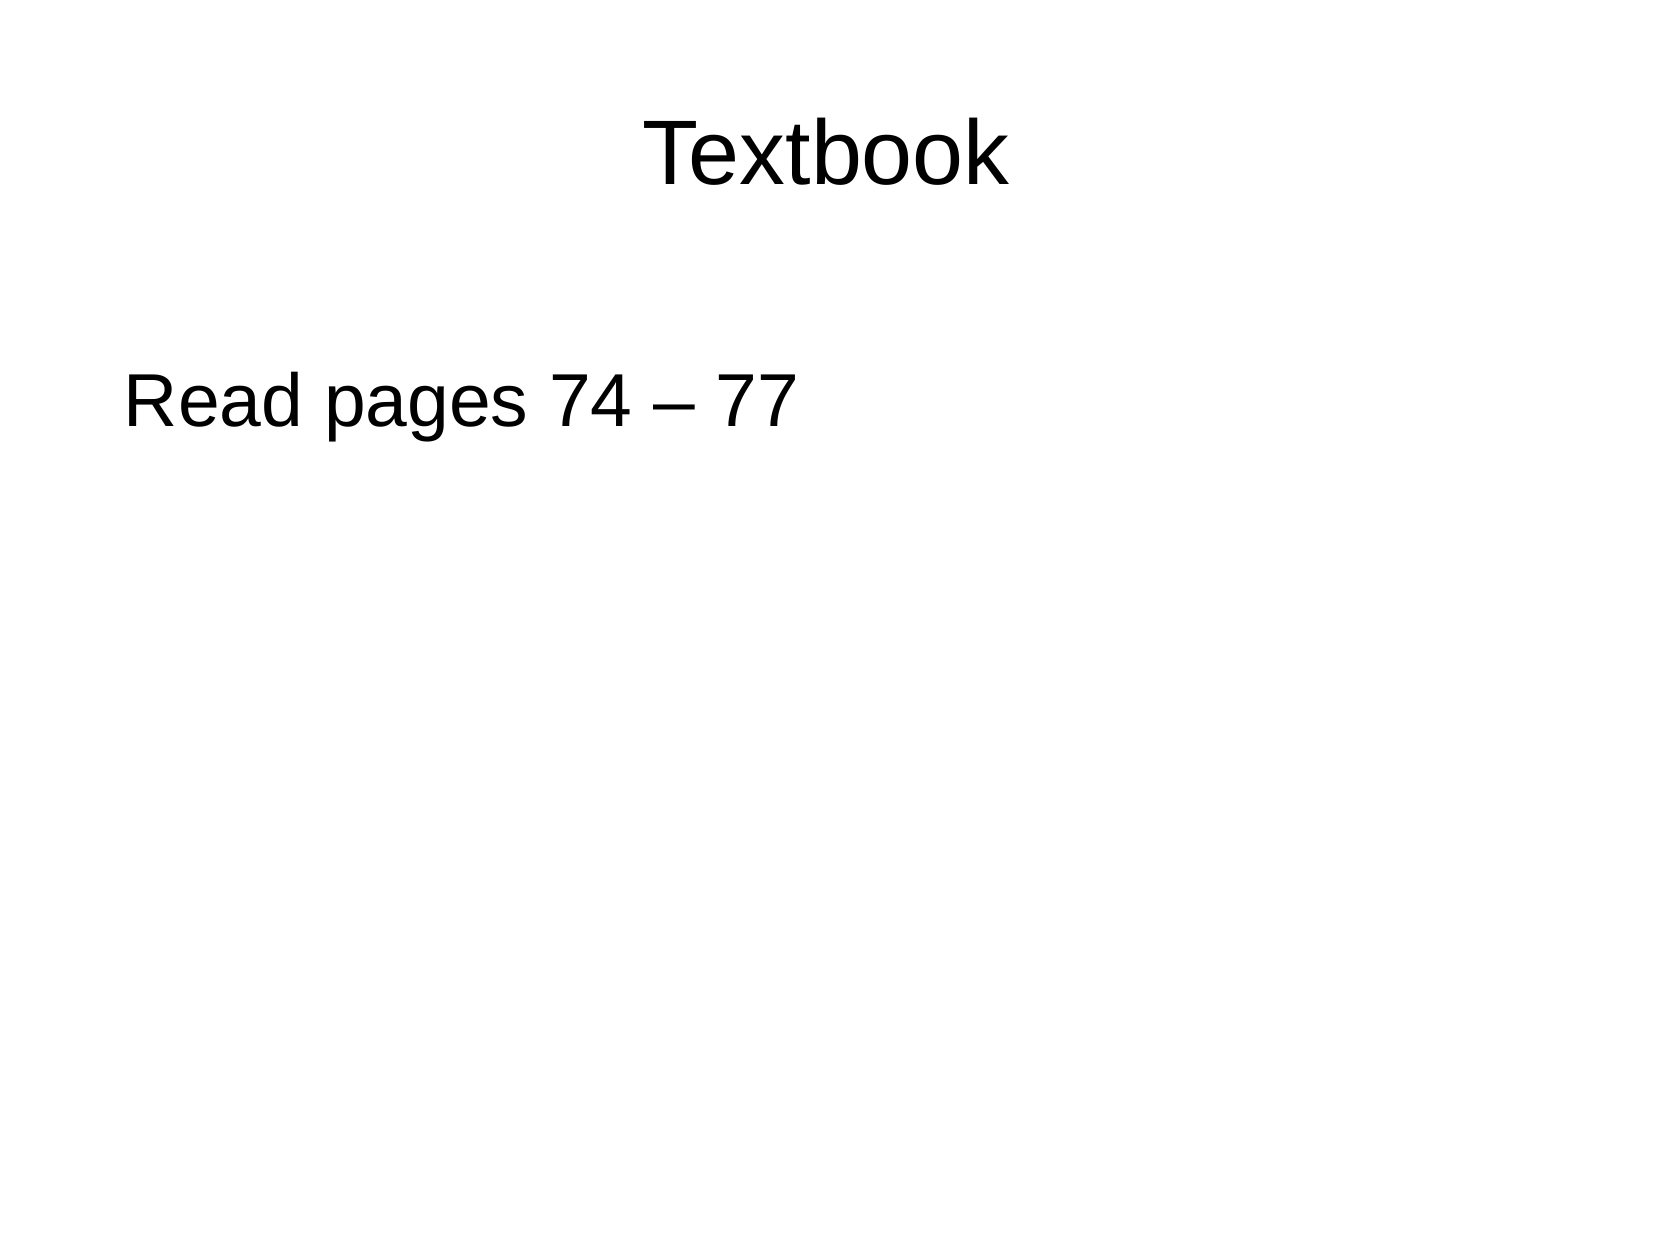

# Textbook
Read pages 74 – 77